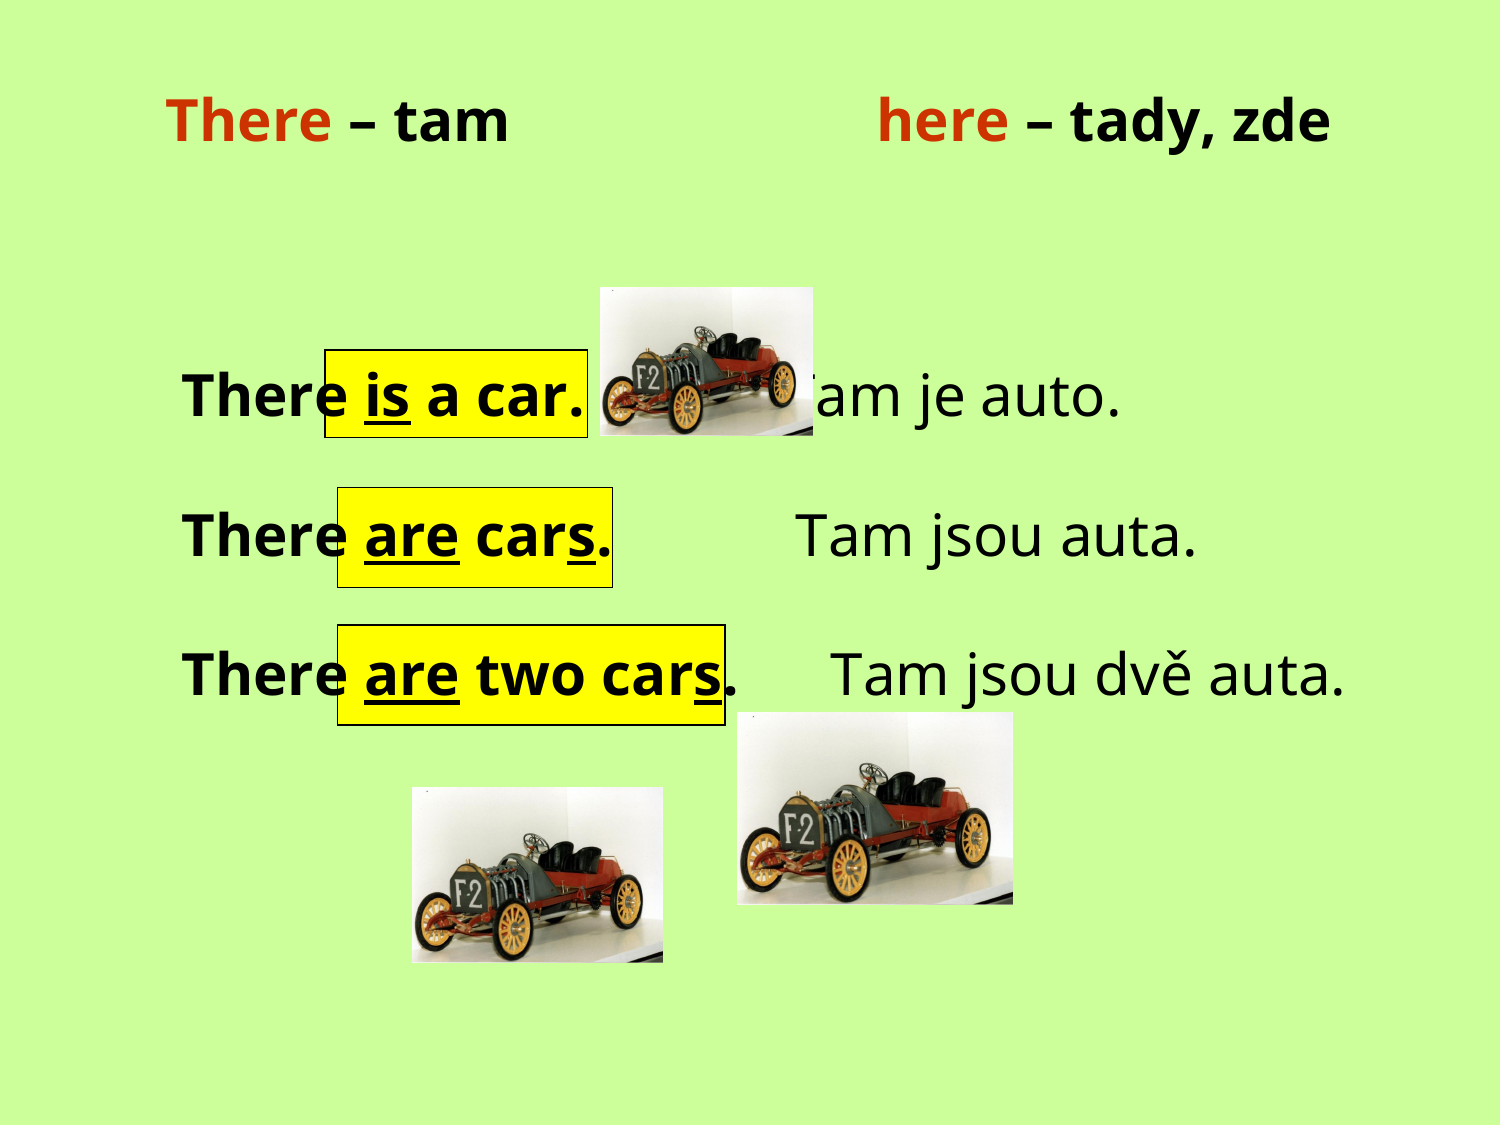

There – tam here – tady, zde
There is a car. Tam je auto.
There are cars. Tam jsou auta.
There are two cars. Tam jsou dvě auta.